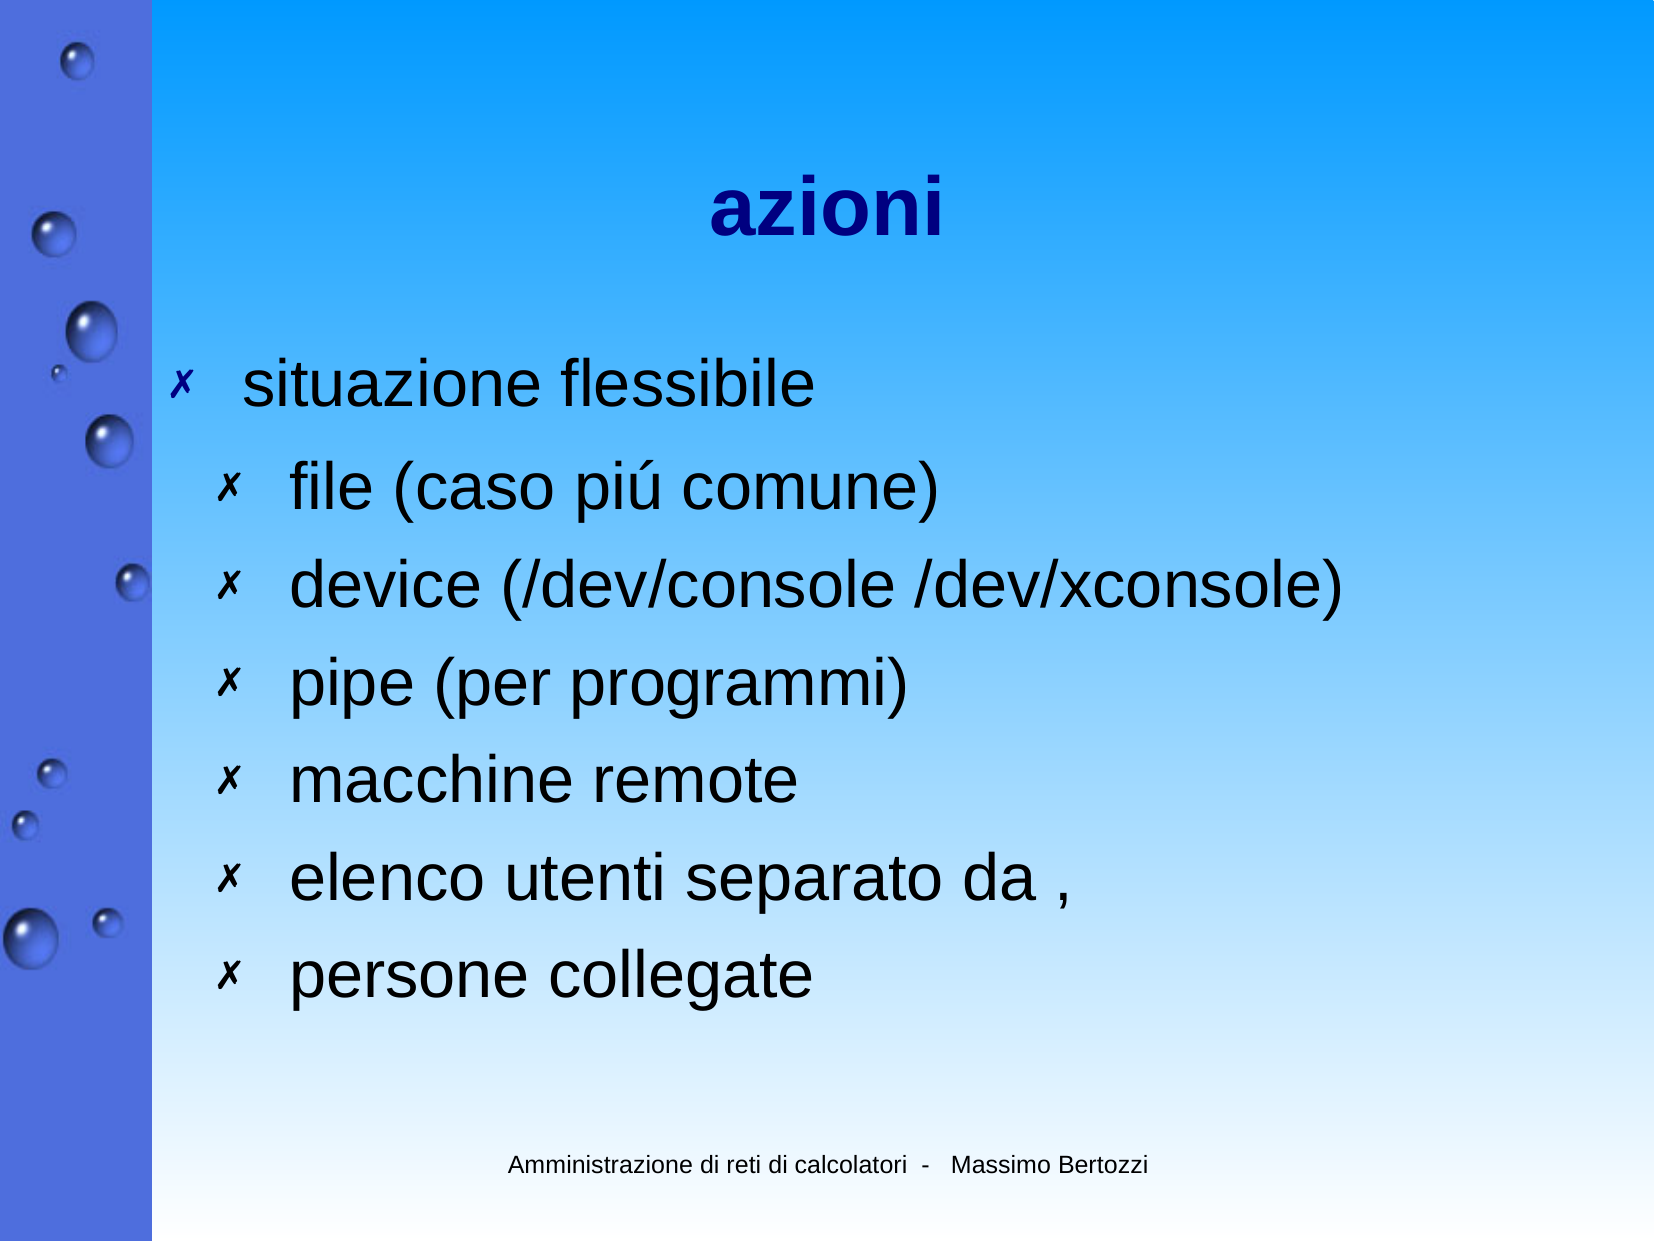

# azioni
situazione flessibile
file (caso piú comune)
device (/dev/console /dev/xconsole)
pipe (per programmi)
macchine remote
elenco utenti separato da ,
persone collegate